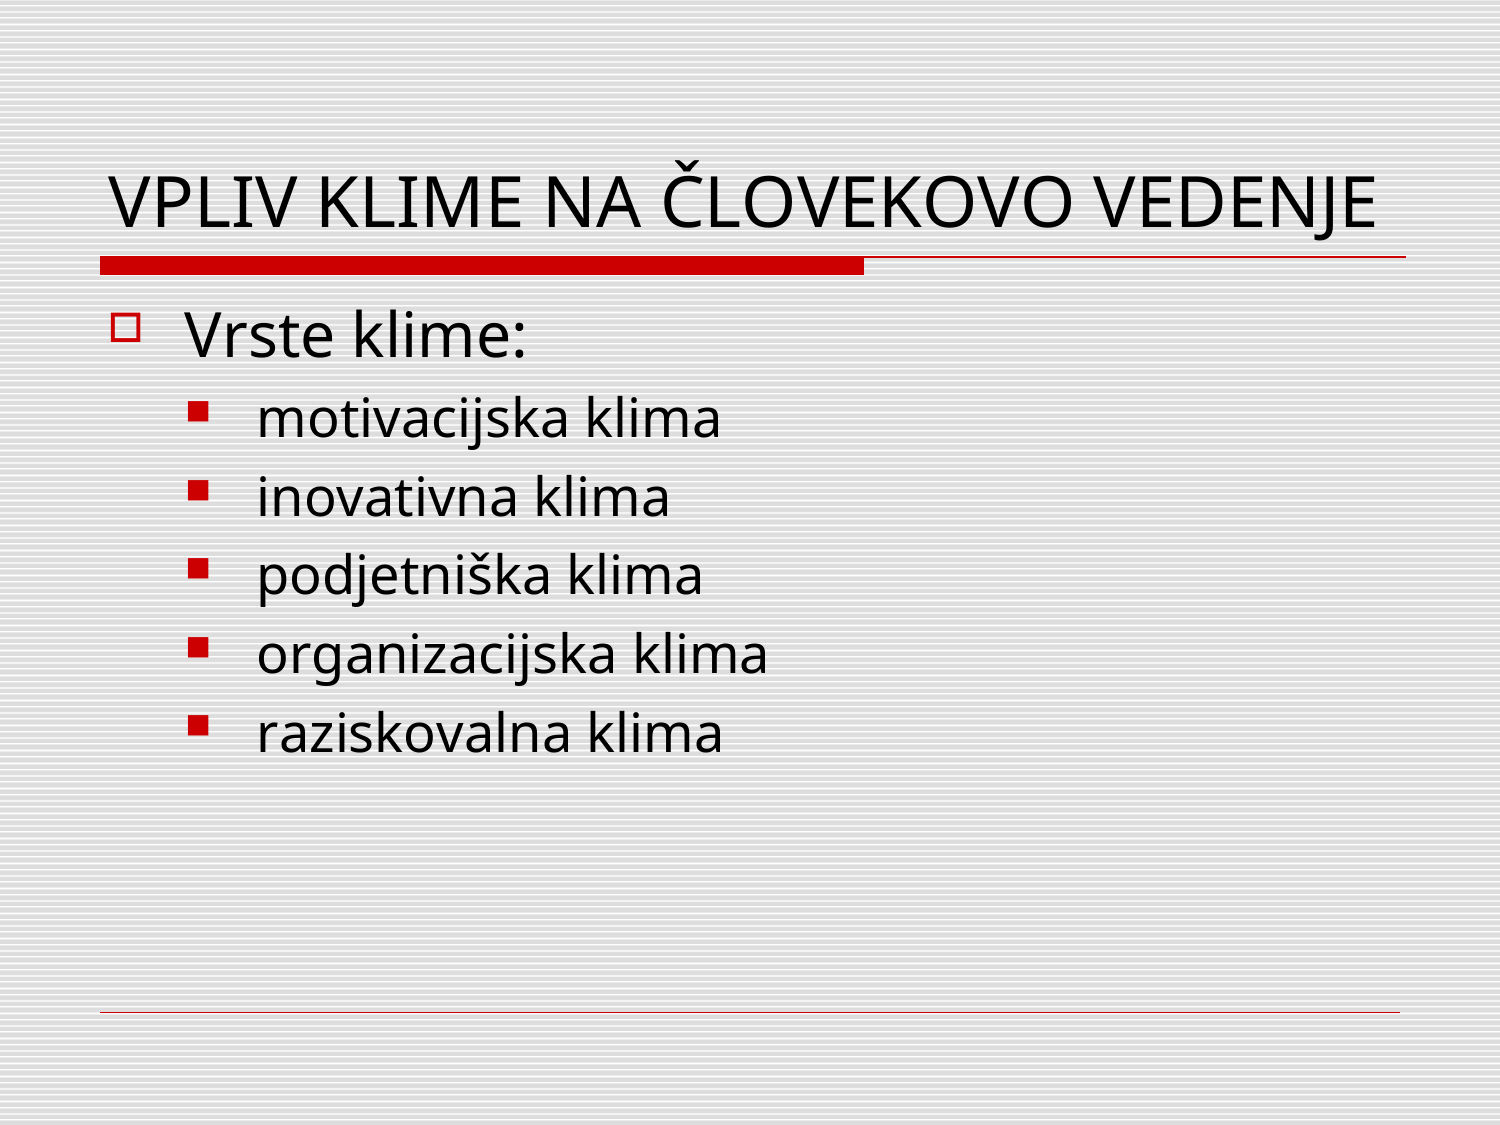

# VPLIV KLIME NA ČLOVEKOVO VEDENJE
Vrste klime:
motivacijska klima
inovativna klima
podjetniška klima
organizacijska klima
raziskovalna klima